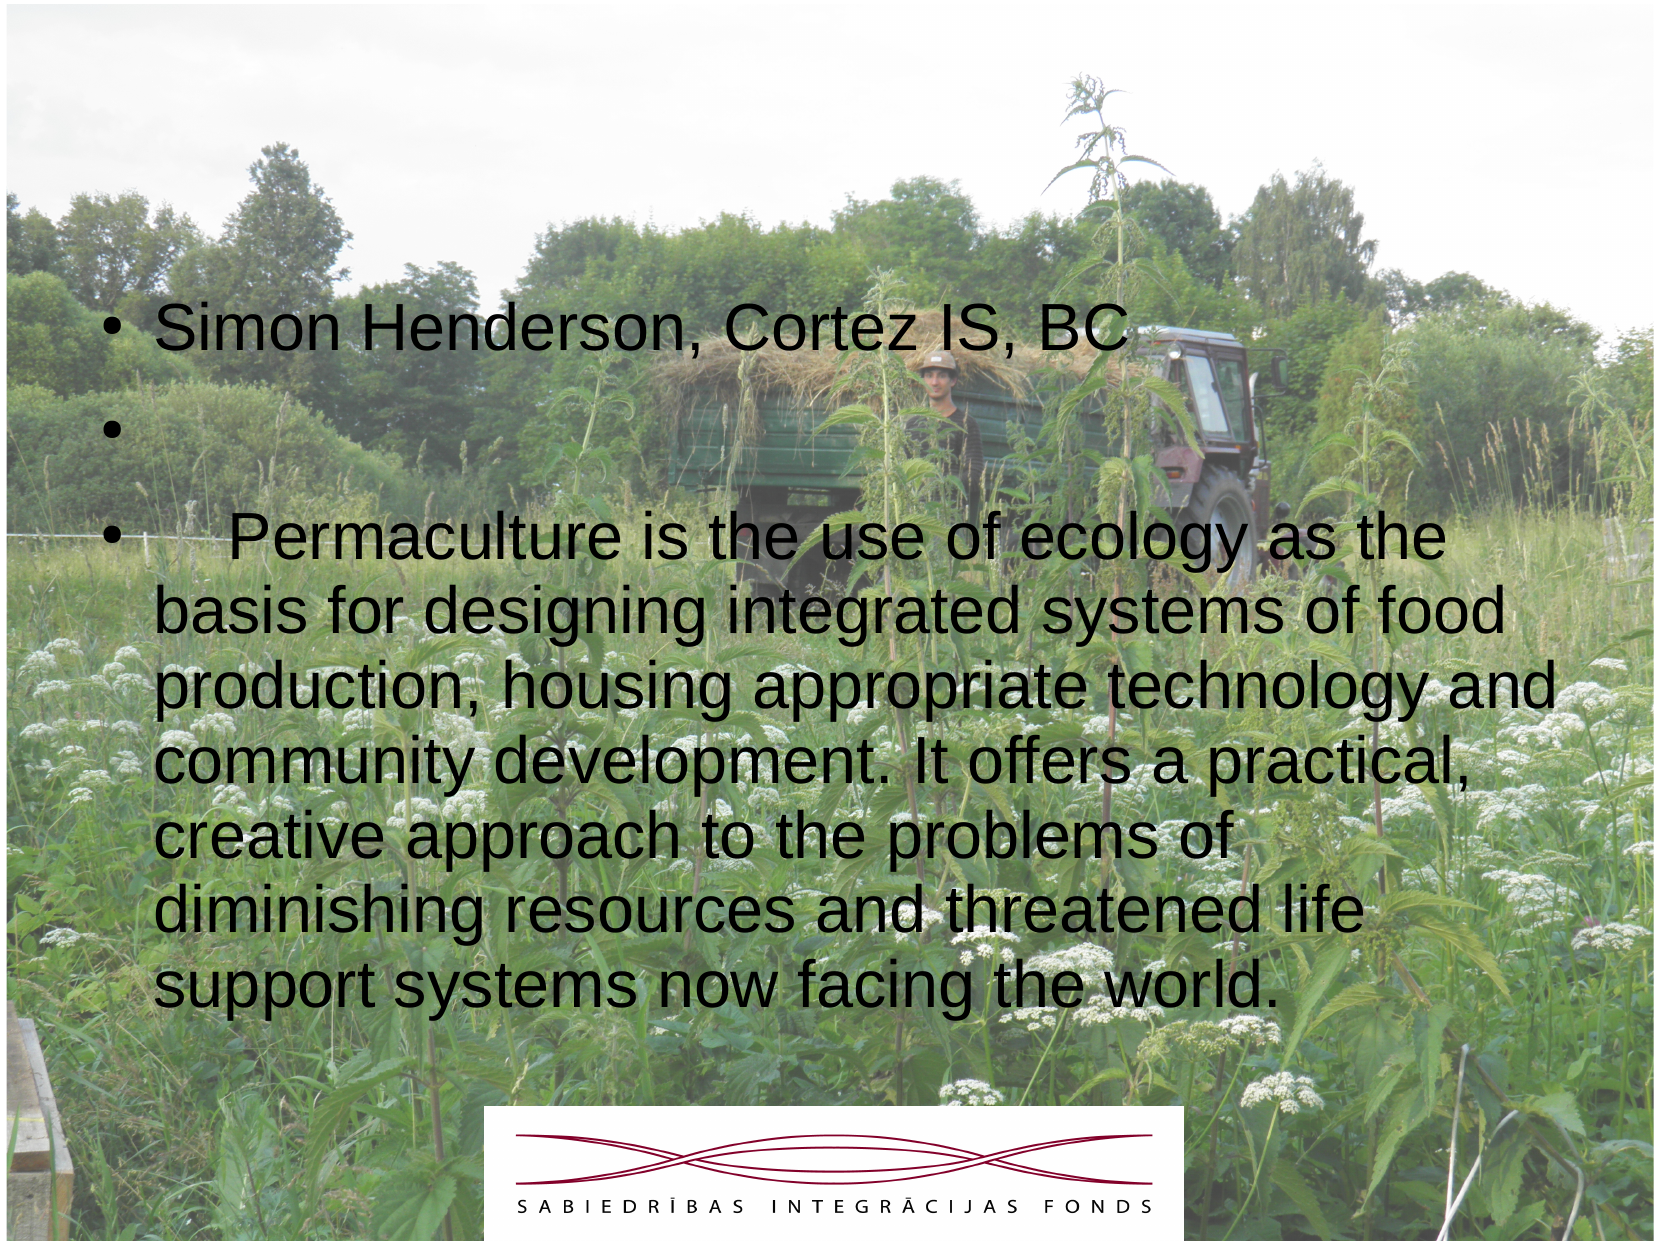

#
Simon Henderson, Cortez IS, BC
 Permaculture is the use of ecology as the basis for designing integrated systems of food production, housing appropriate technology and community development. It offers a practical, creative approach to the problems of diminishing resources and threatened life support systems now facing the world.